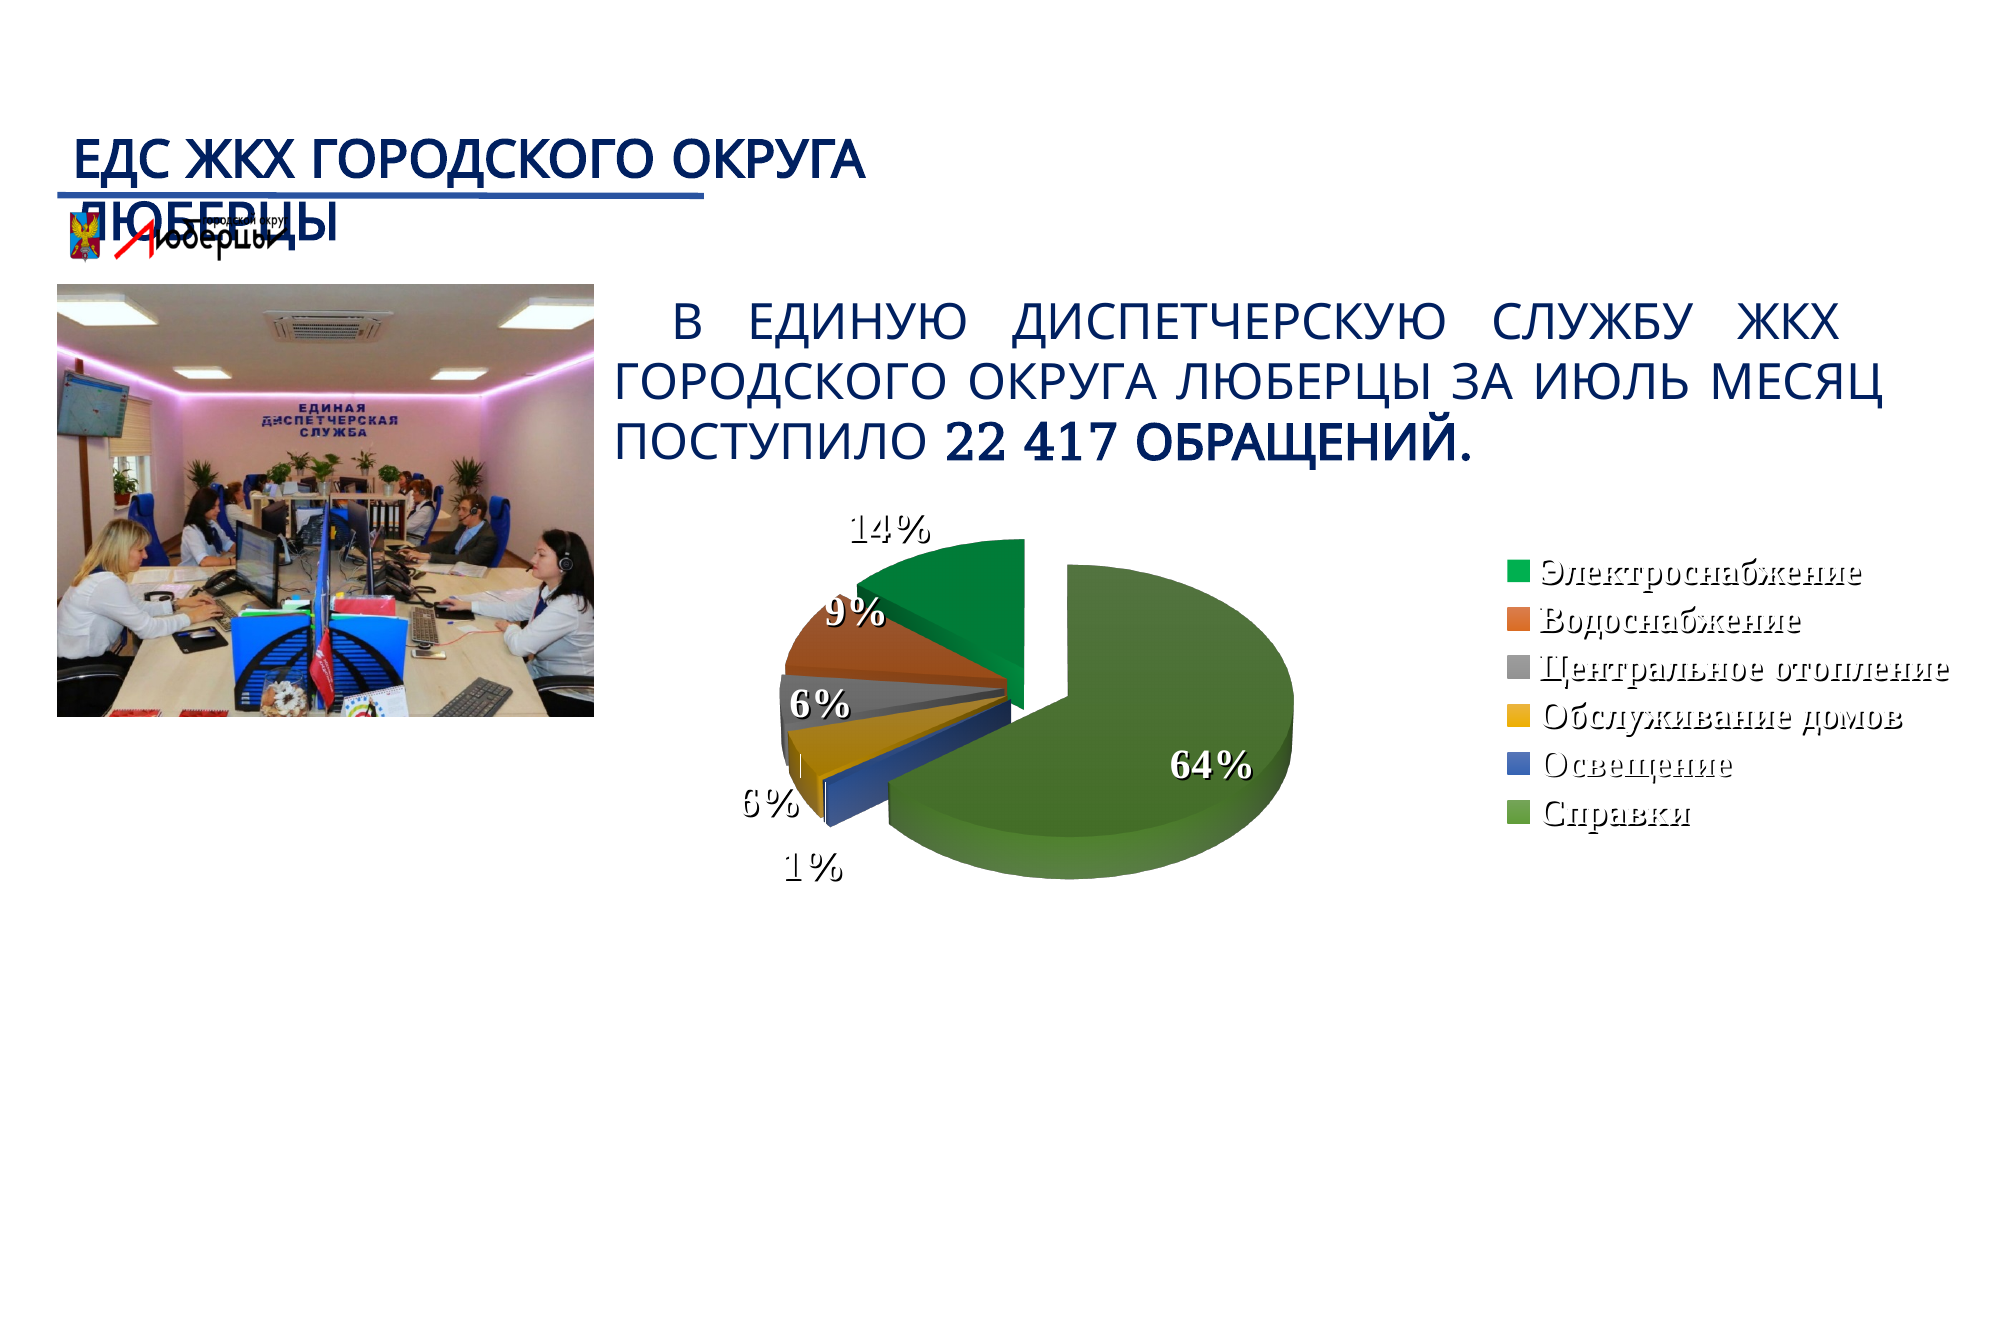

ЕДС ЖКХ ГОРОДСКОГО ОКРУГА ЛЮБЕРЦЫ
В ЕДИНУЮ ДИСПЕТЧЕРСКУЮ СЛУЖБУ ЖКХ ГОРОДСКОГО ОКРУГА ЛЮБЕРЦЫ ЗА ИЮЛЬ МЕСЯЦ ПОСТУПИЛО 22 417 ОБРАЩЕНИЙ.
[unsupported chart]